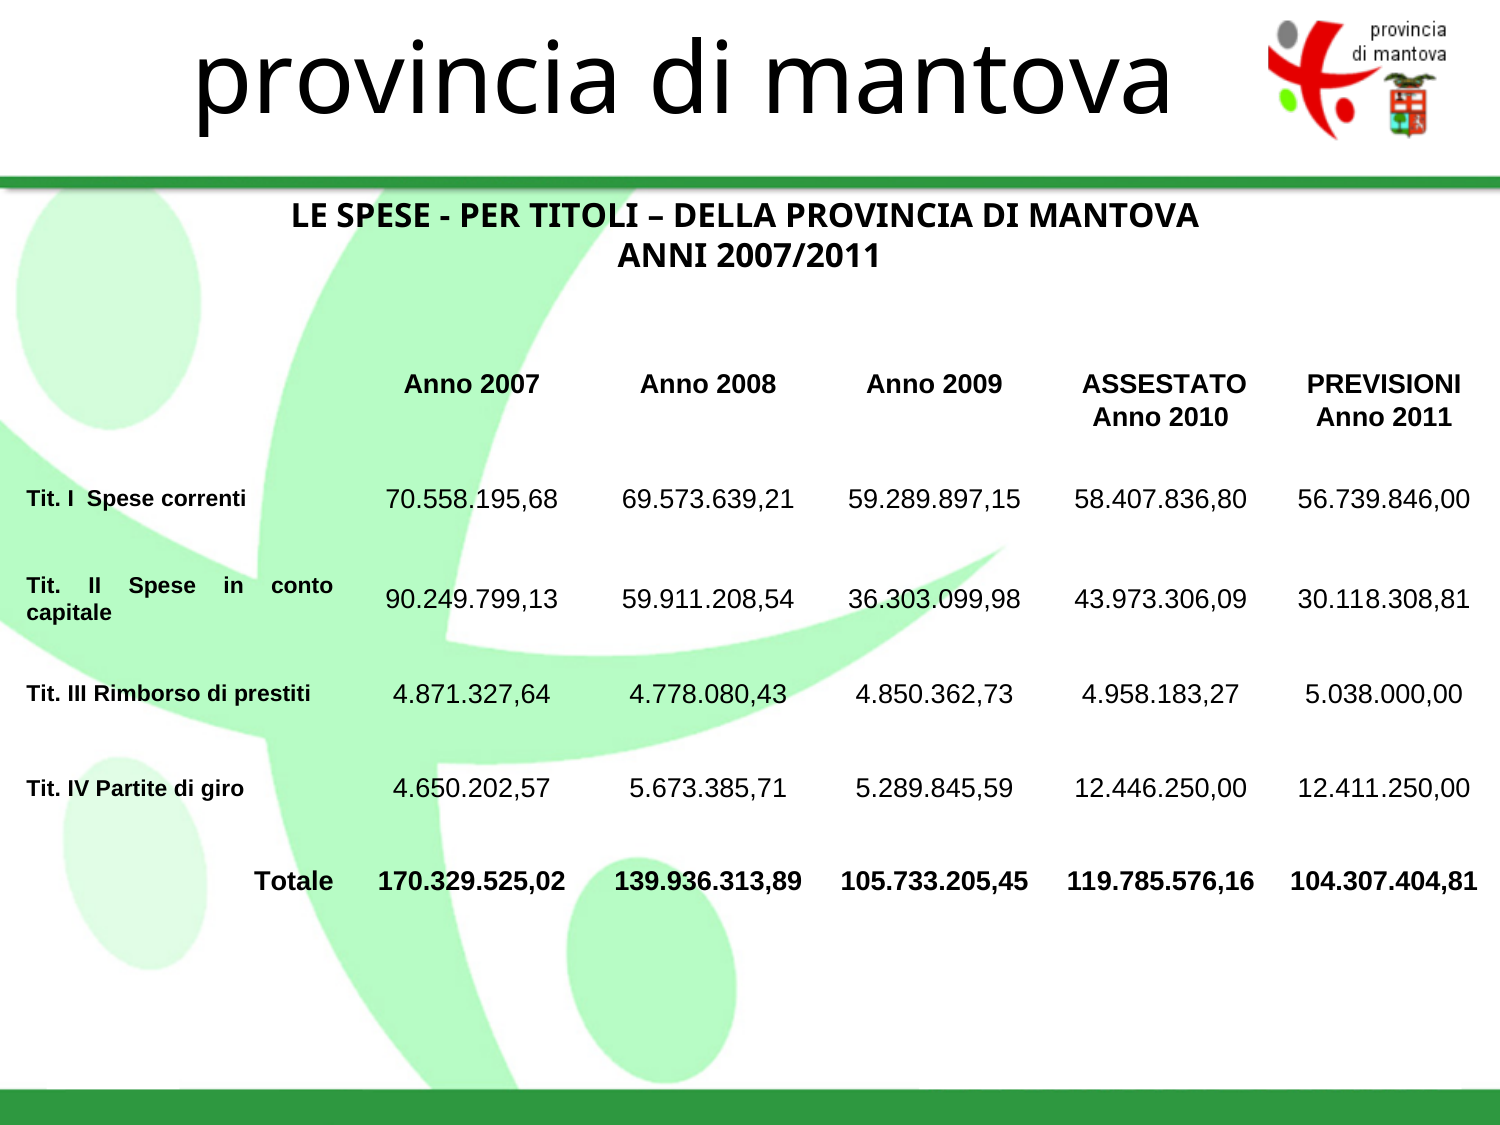

provincia di mantova
LE SPESE - PER TITOLI – DELLA PROVINCIA DI MANTOVA
ANNI 2007/2011
| | Anno 2007 | Anno 2008 | Anno 2009 | ASSESTATO Anno 2010 | PREVISIONI Anno 2011 |
| --- | --- | --- | --- | --- | --- |
| Tit. I Spese correnti | 70.558.195,68 | 69.573.639,21 | 59.289.897,15 | 58.407.836,80 | 56.739.846,00 |
| Tit. II Spese in conto capitale | 90.249.799,13 | 59.911.208,54 | 36.303.099,98 | 43.973.306,09 | 30.118.308,81 |
| Tit. III Rimborso di prestiti | 4.871.327,64 | 4.778.080,43 | 4.850.362,73 | 4.958.183,27 | 5.038.000,00 |
| Tit. IV Partite di giro | 4.650.202,57 | 5.673.385,71 | 5.289.845,59 | 12.446.250,00 | 12.411.250,00 |
| Totale | 170.329.525,02 | 139.936.313,89 | 105.733.205,45 | 119.785.576,16 | 104.307.404,81 |